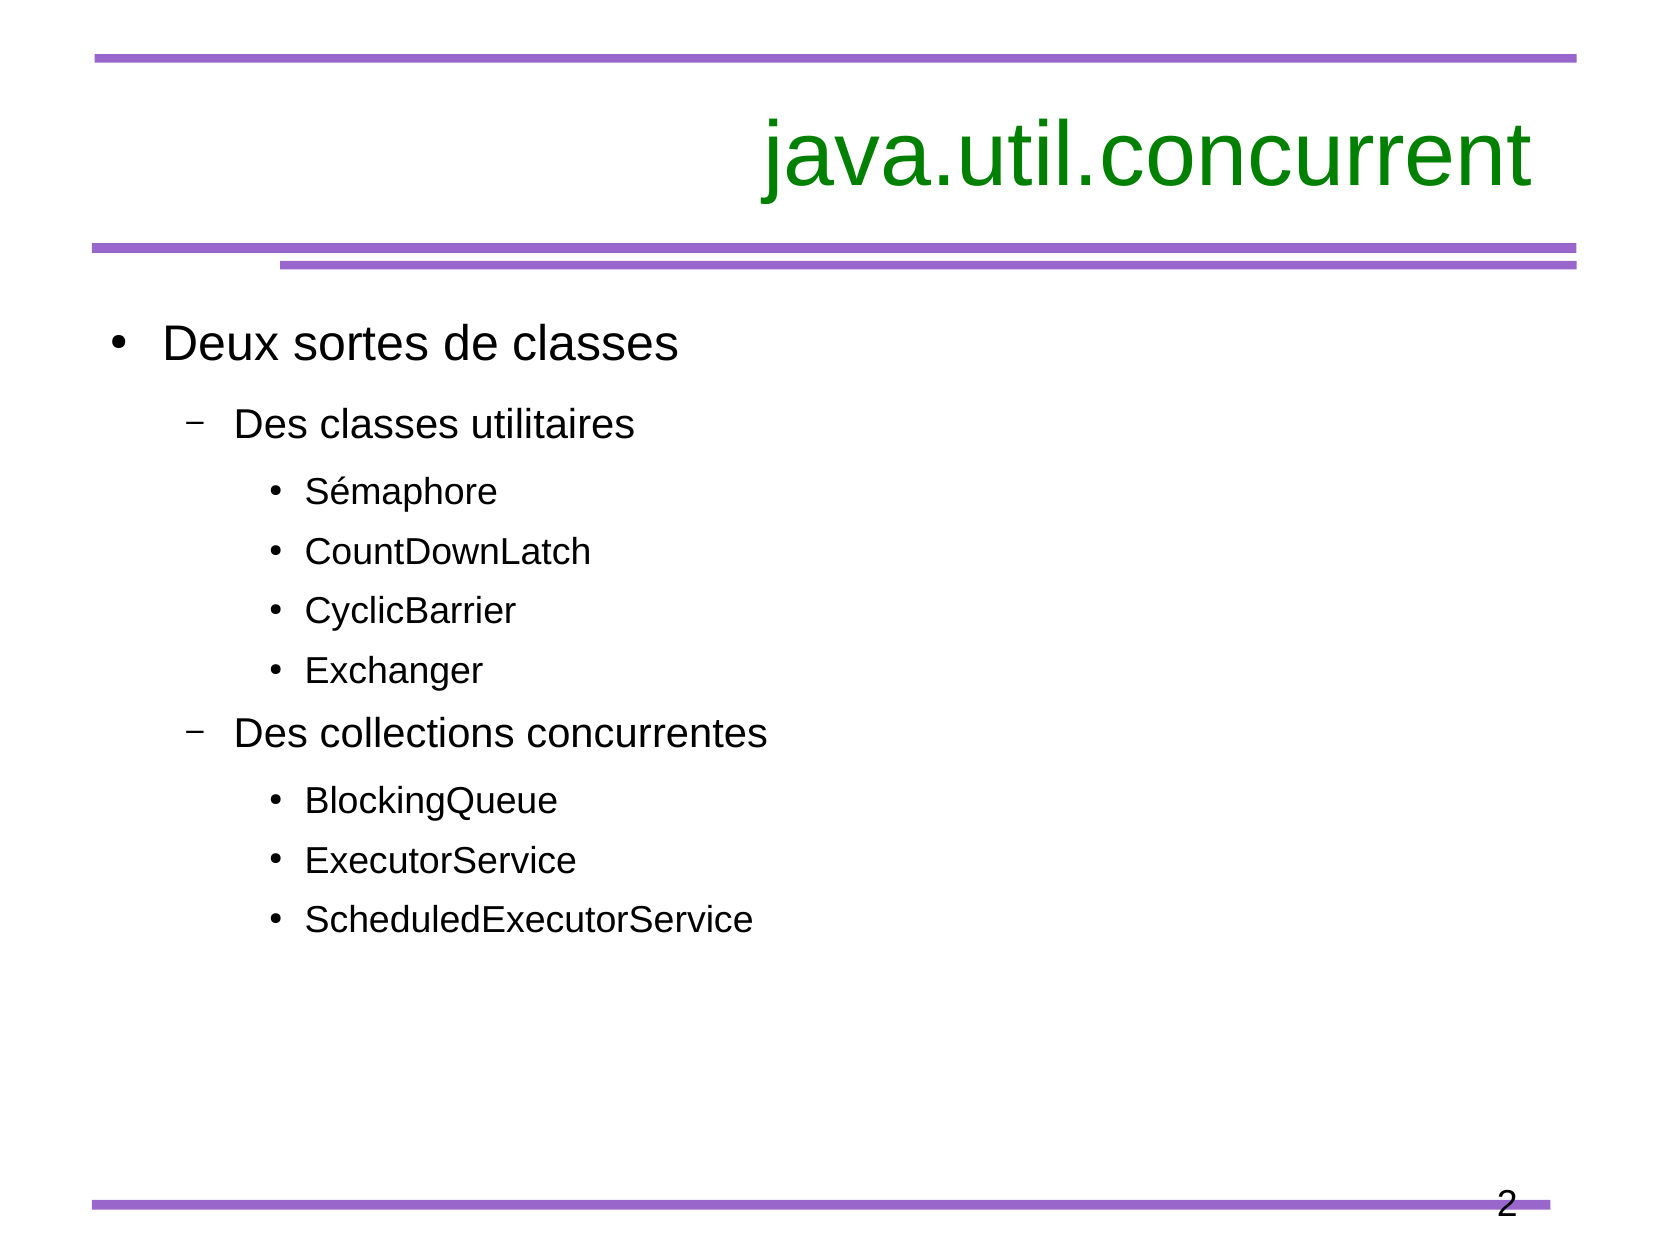

# java.util.concurrent
Deux sortes de classes
Des classes utilitaires
Sémaphore
CountDownLatch
CyclicBarrier
Exchanger
Des collections concurrentes
BlockingQueue
ExecutorService
ScheduledExecutorService